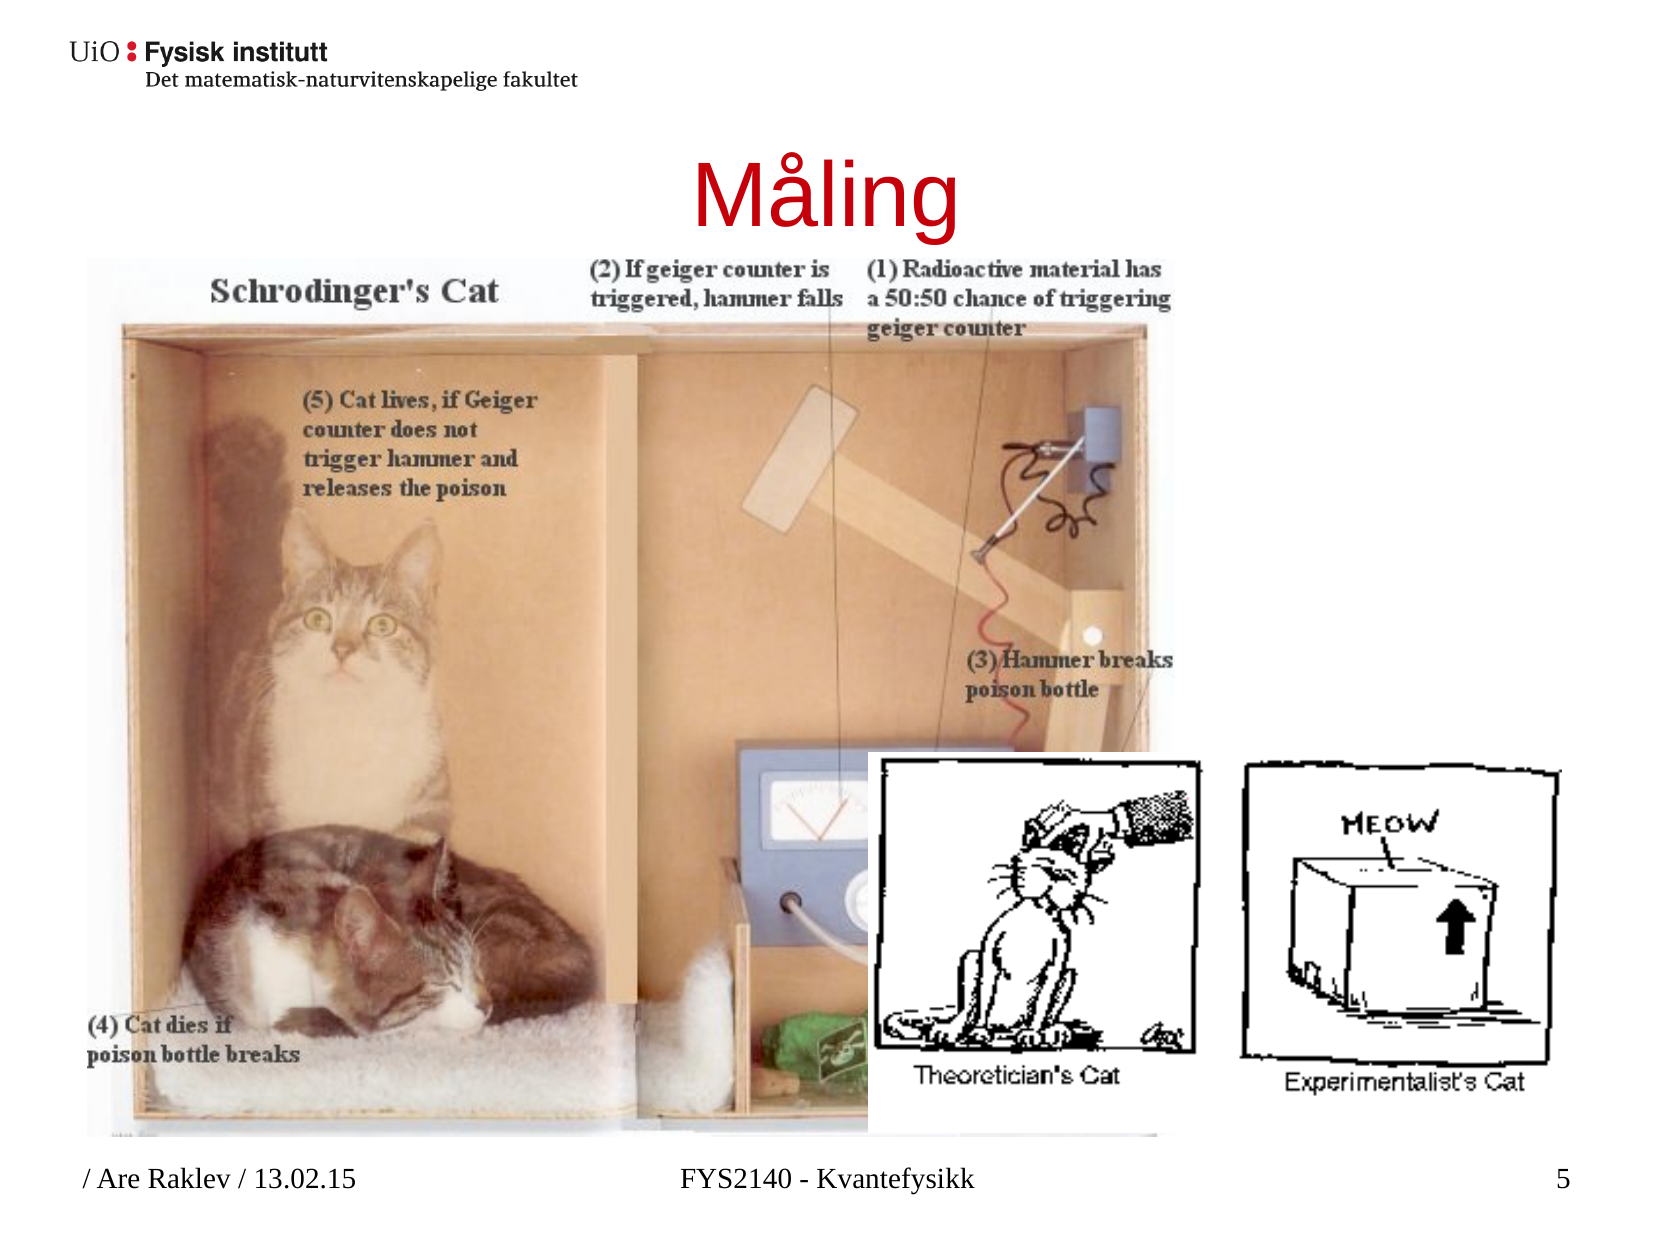

# Måling
/ Are Raklev / 13.02.15
FYS2140 - Kvantefysikk
5